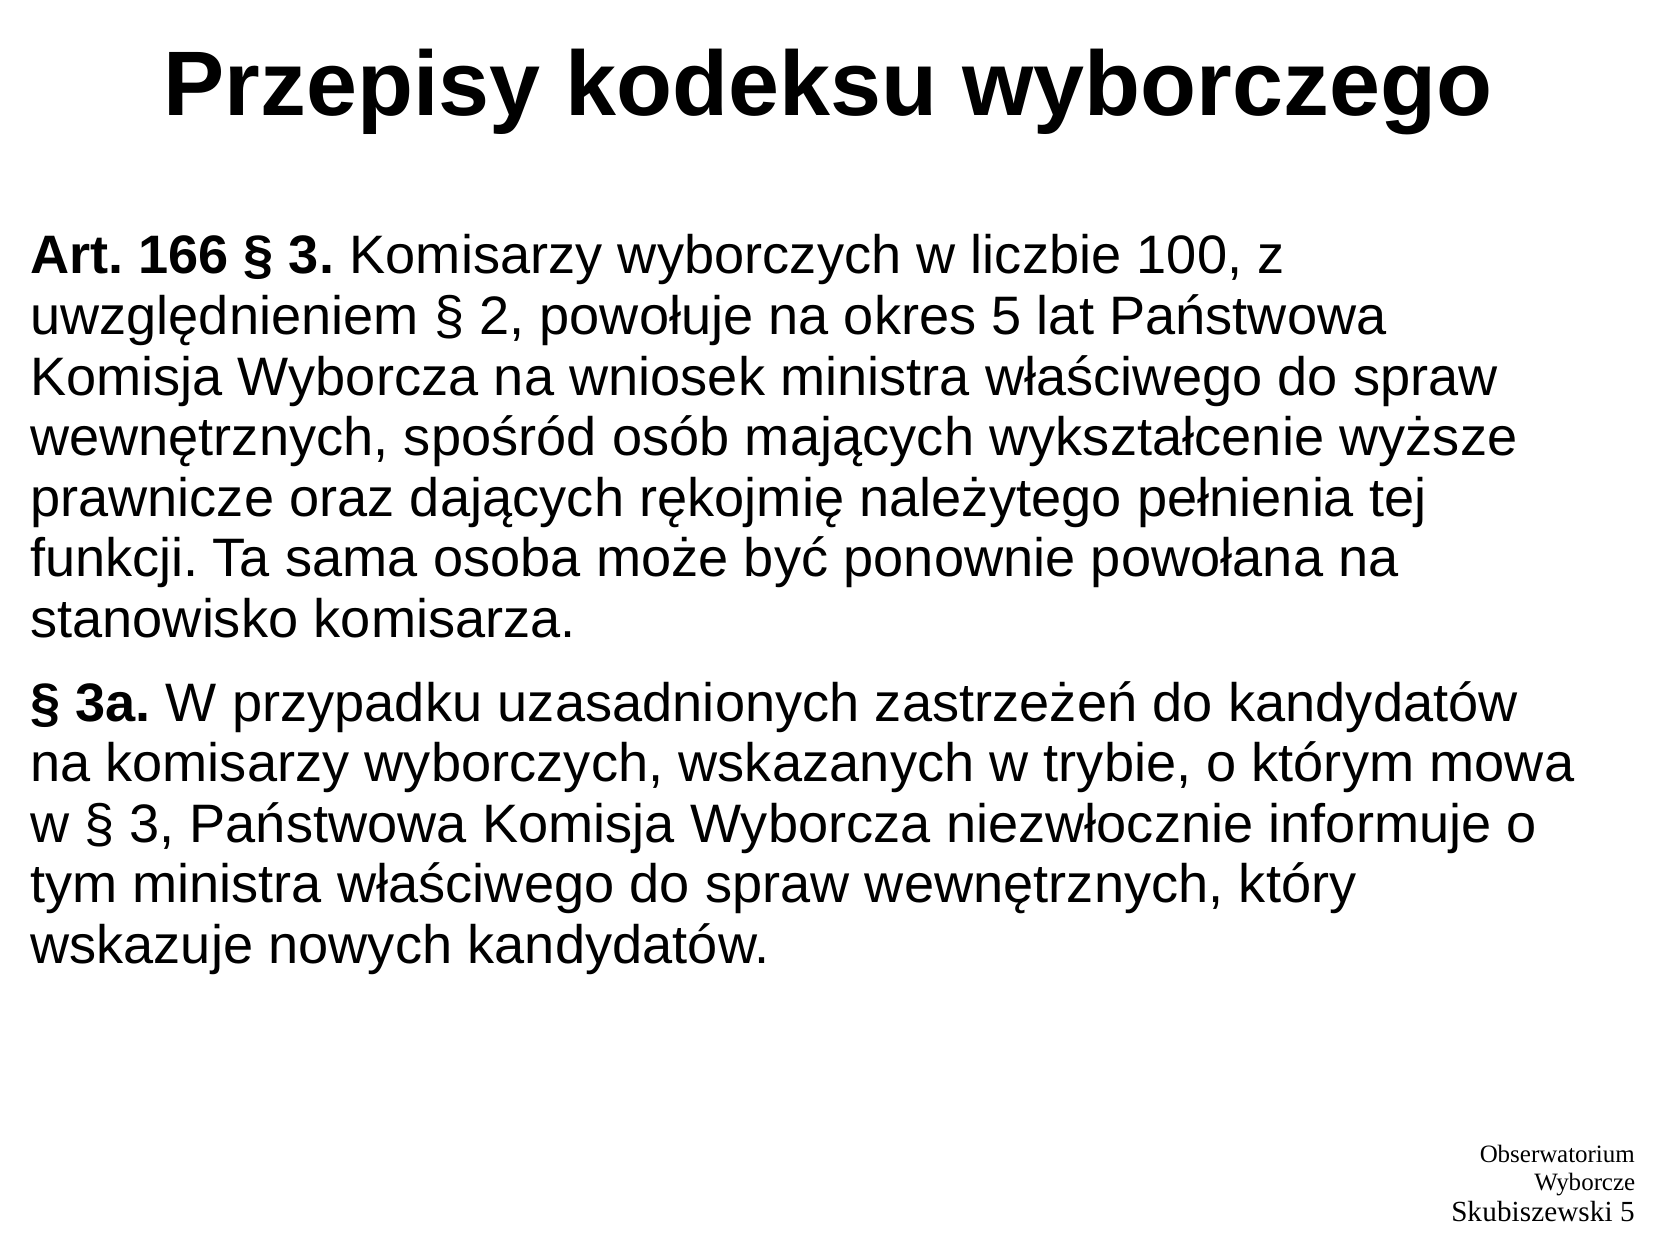

# Przepisy kodeksu wyborczego
Art. 166 § 3. Komisarzy wyborczych w liczbie 100, z uwzględnieniem § 2, powołuje na okres 5 lat Państwowa Komisja Wyborcza na wniosek ministra właściwego do spraw wewnętrznych, spośród osób mających wykształcenie wyższe prawnicze oraz dających rękojmię należytego pełnienia tej funkcji. Ta sama osoba może być ponownie powołana na stanowisko komisarza.
§ 3a. W przypadku uzasadnionych zastrzeżeń do kandydatów na komisarzy wyborczych, wskazanych w trybie, o którym mowa w § 3, Państwowa Komisja Wyborcza niezwłocznie informuje o tym ministra właściwego do spraw wewnętrznych, który wskazuje nowych kandydatów.
5